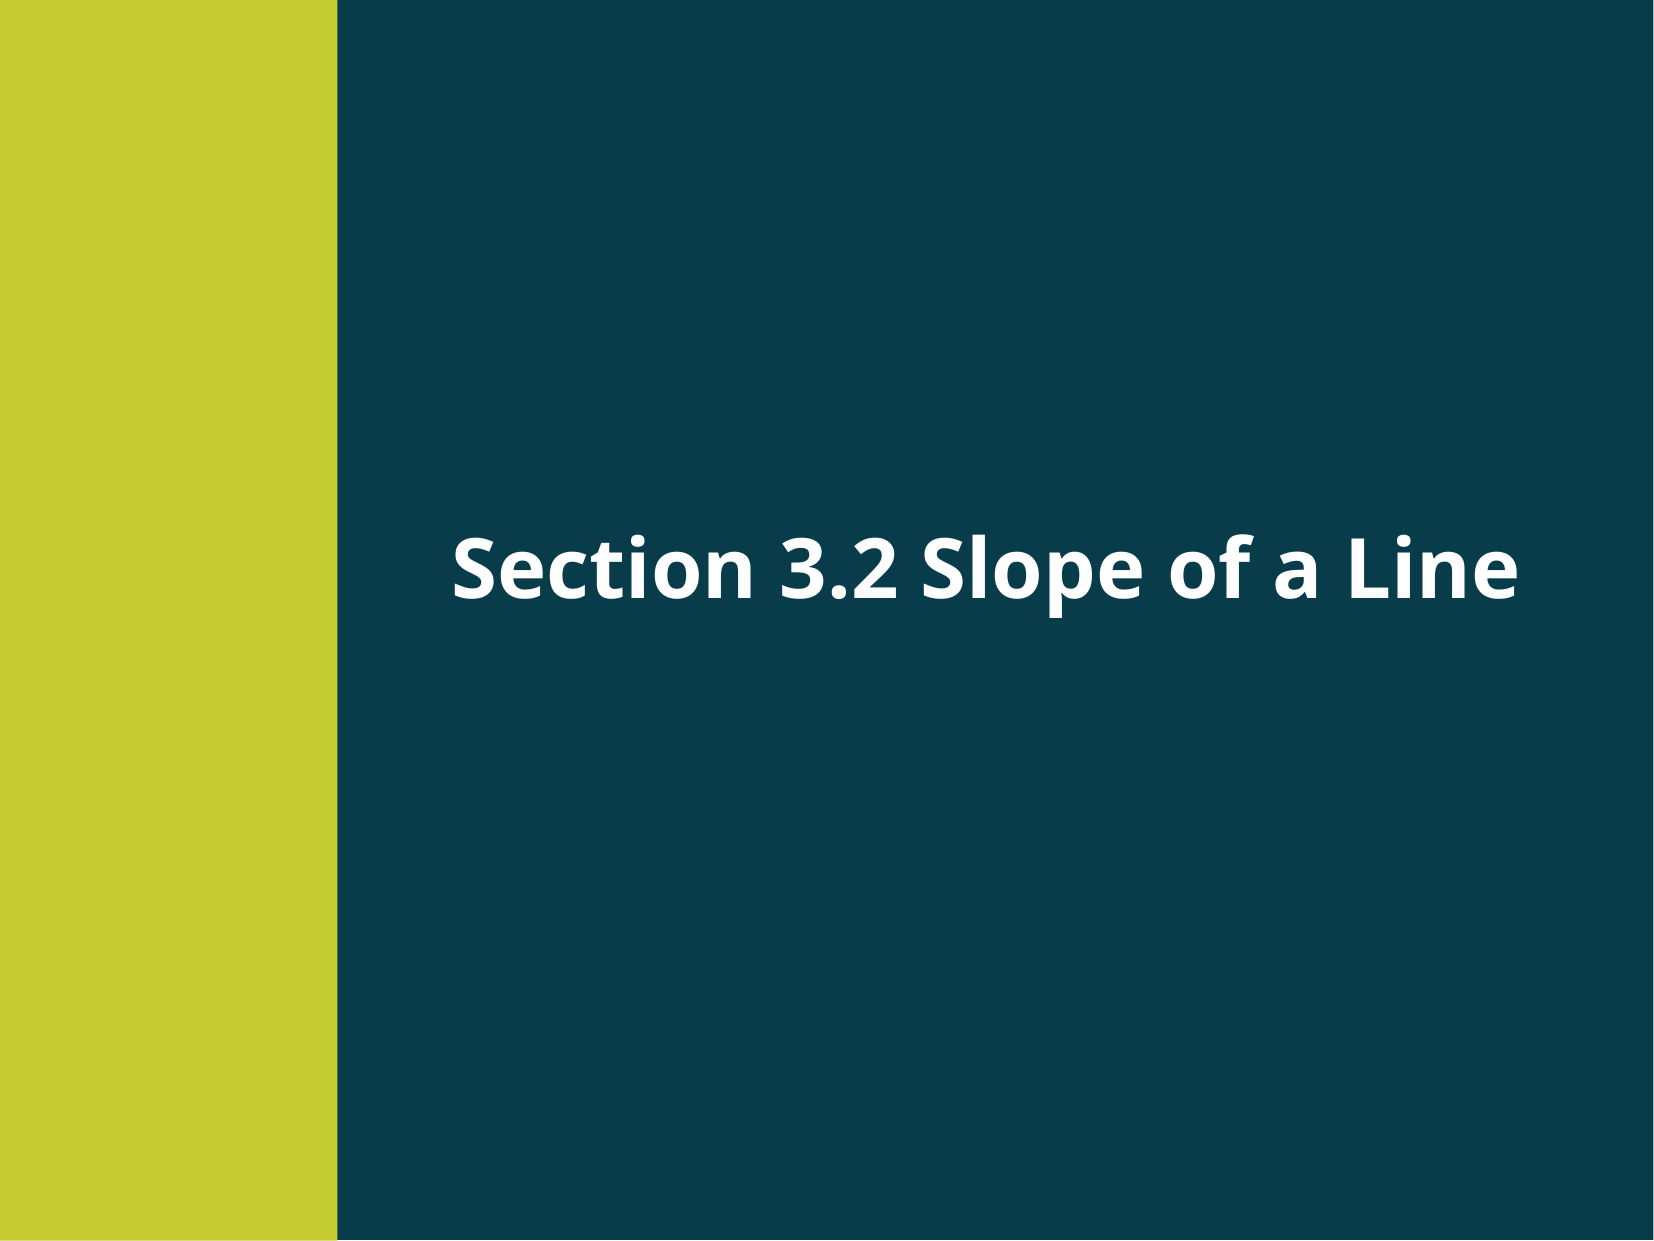

# Section 3.2 Slope of a Line